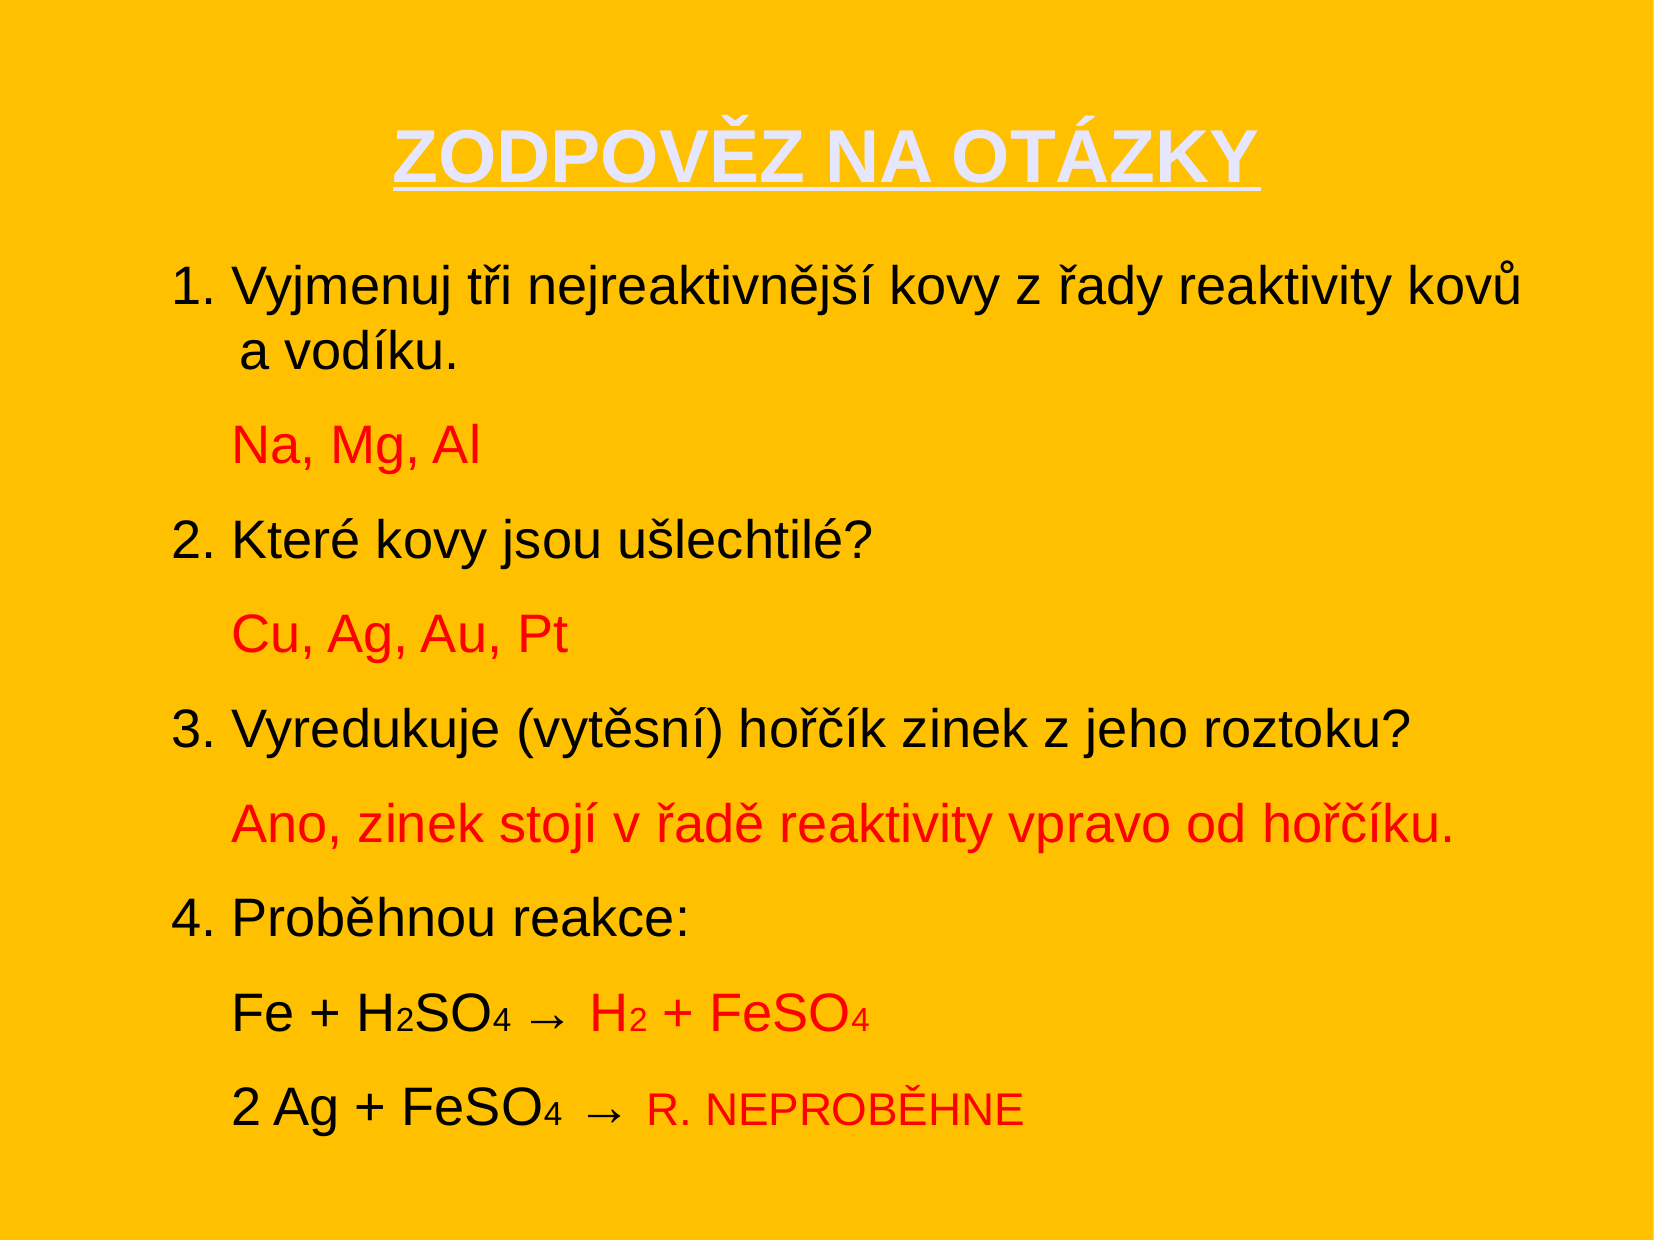

# ZODPOVĚZ NA OTÁZKY
1. Vyjmenuj tři nejreaktivnější kovy z řady reaktivity kovů a vodíku.
 Na, Mg, Al
2. Které kovy jsou ušlechtilé?
 Cu, Ag, Au, Pt
3. Vyredukuje (vytěsní) hořčík zinek z jeho roztoku?
 Ano, zinek stojí v řadě reaktivity vpravo od hořčíku.
4. Proběhnou reakce:
 Fe + H2SO4 → H2 + FeSO4
 2 Ag + FeSO4 → R. NEPROBĚHNE